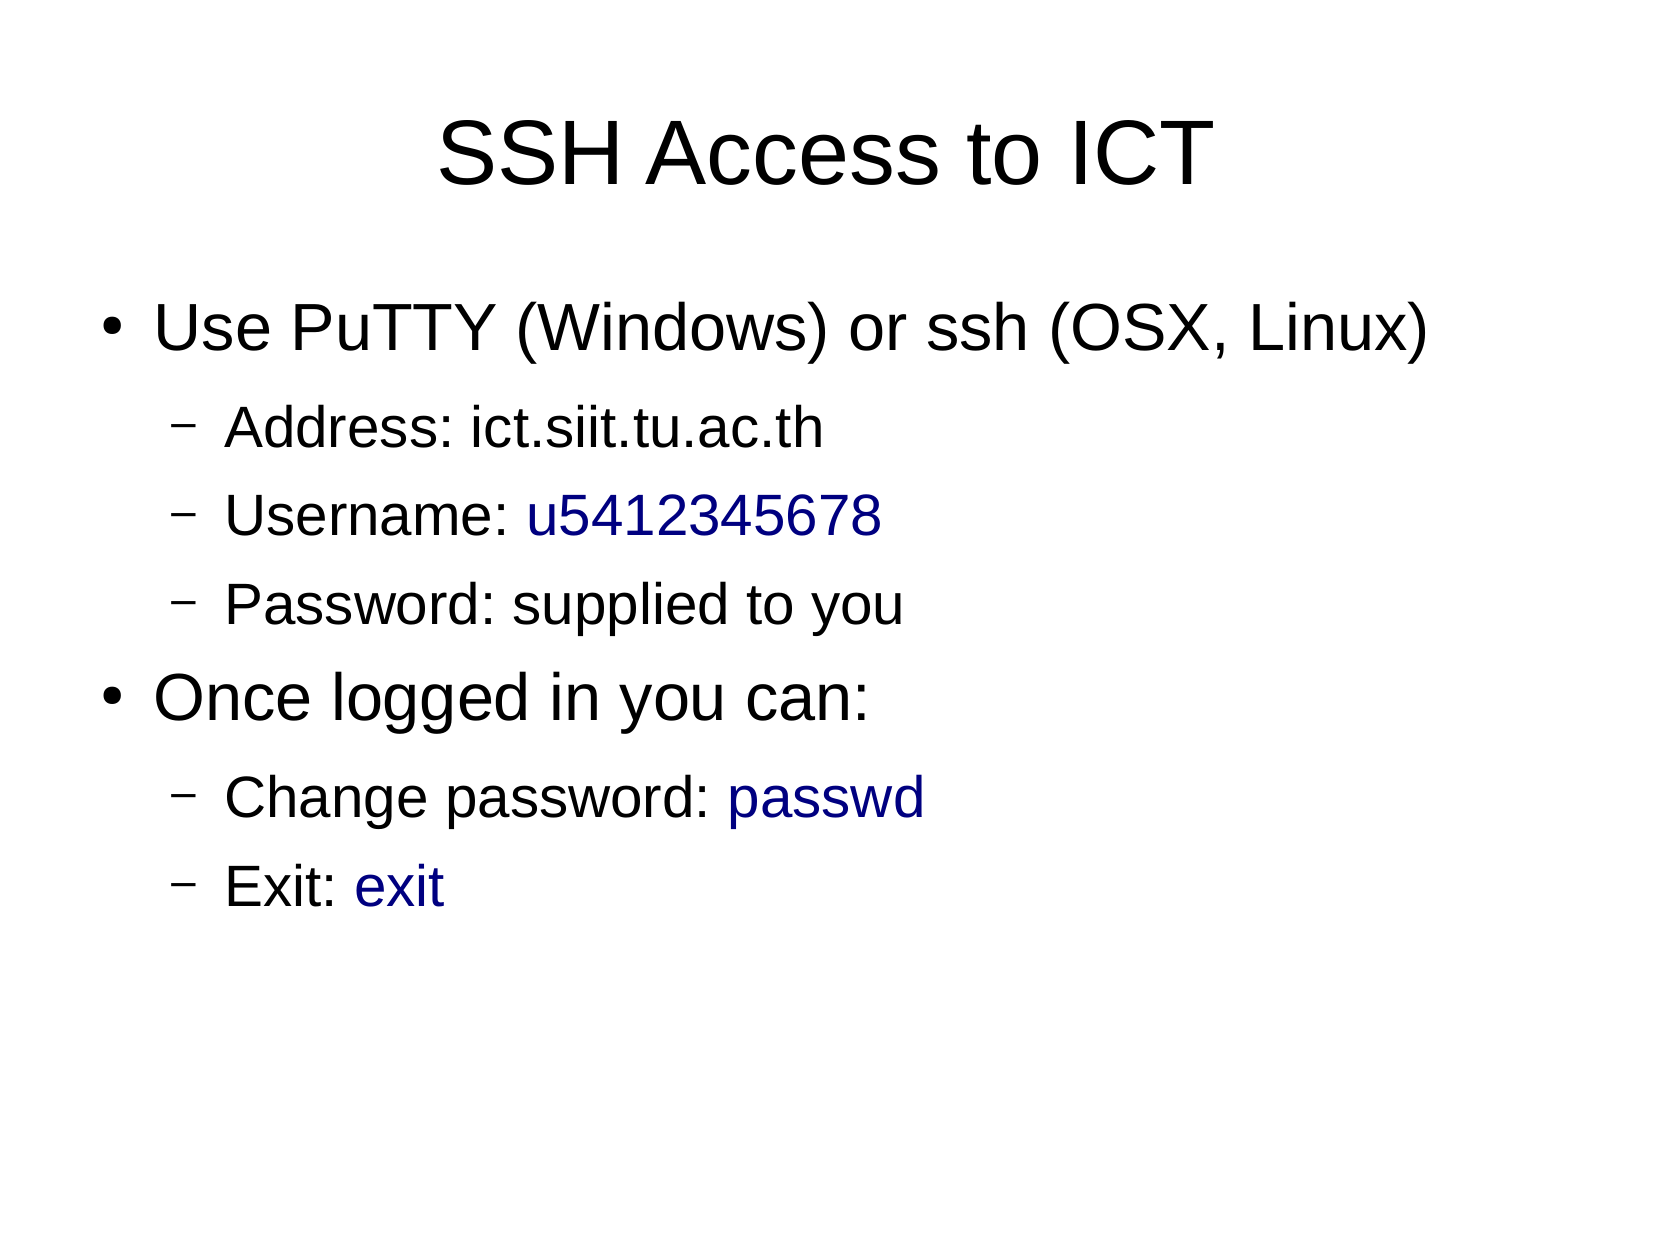

# SSH Access to ICT
Use PuTTY (Windows) or ssh (OSX, Linux)
Address: ict.siit.tu.ac.th
Username: u5412345678
Password: supplied to you
Once logged in you can:
Change password: passwd
Exit: exit